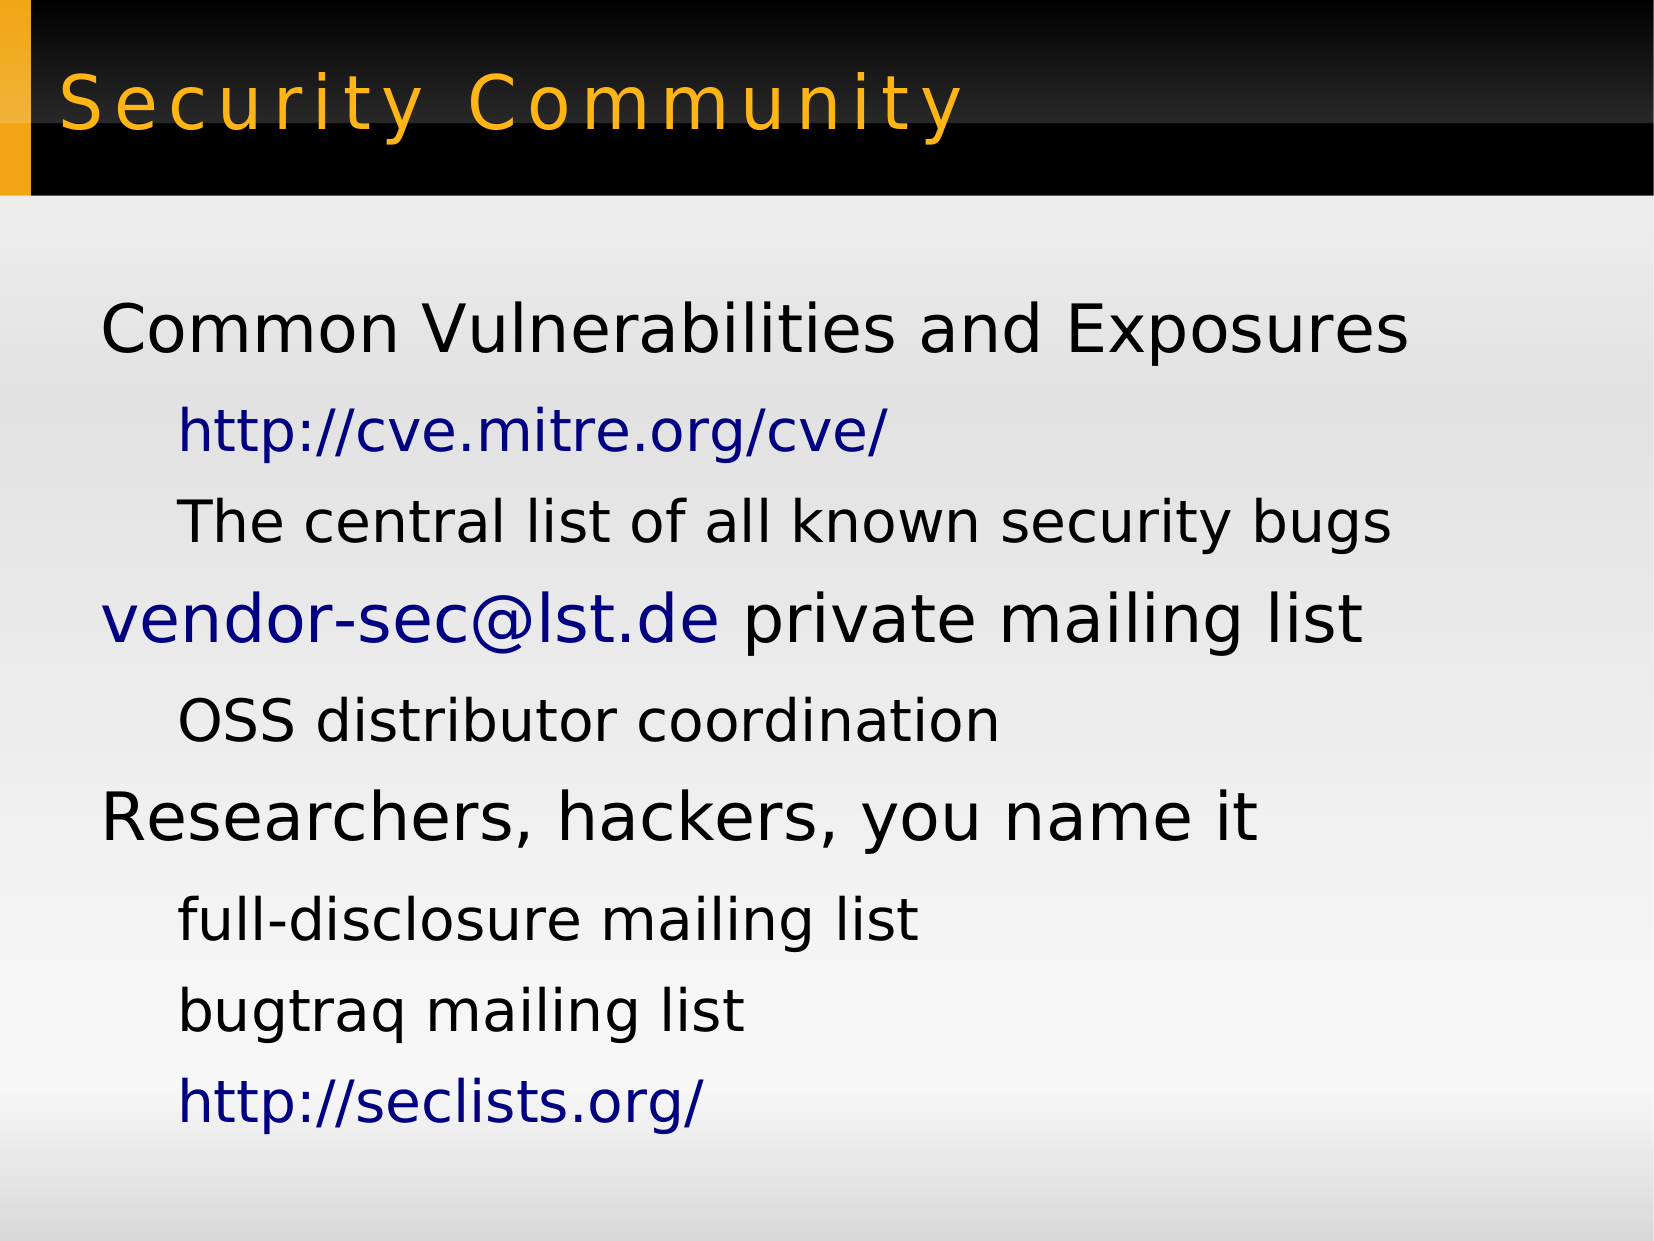

# Security Community
Common Vulnerabilities and Exposures
http://cve.mitre.org/cve/
The central list of all known security bugs
vendor-sec@lst.de private mailing list
OSS distributor coordination
Researchers, hackers, you name it
full-disclosure mailing list
bugtraq mailing list
http://seclists.org/